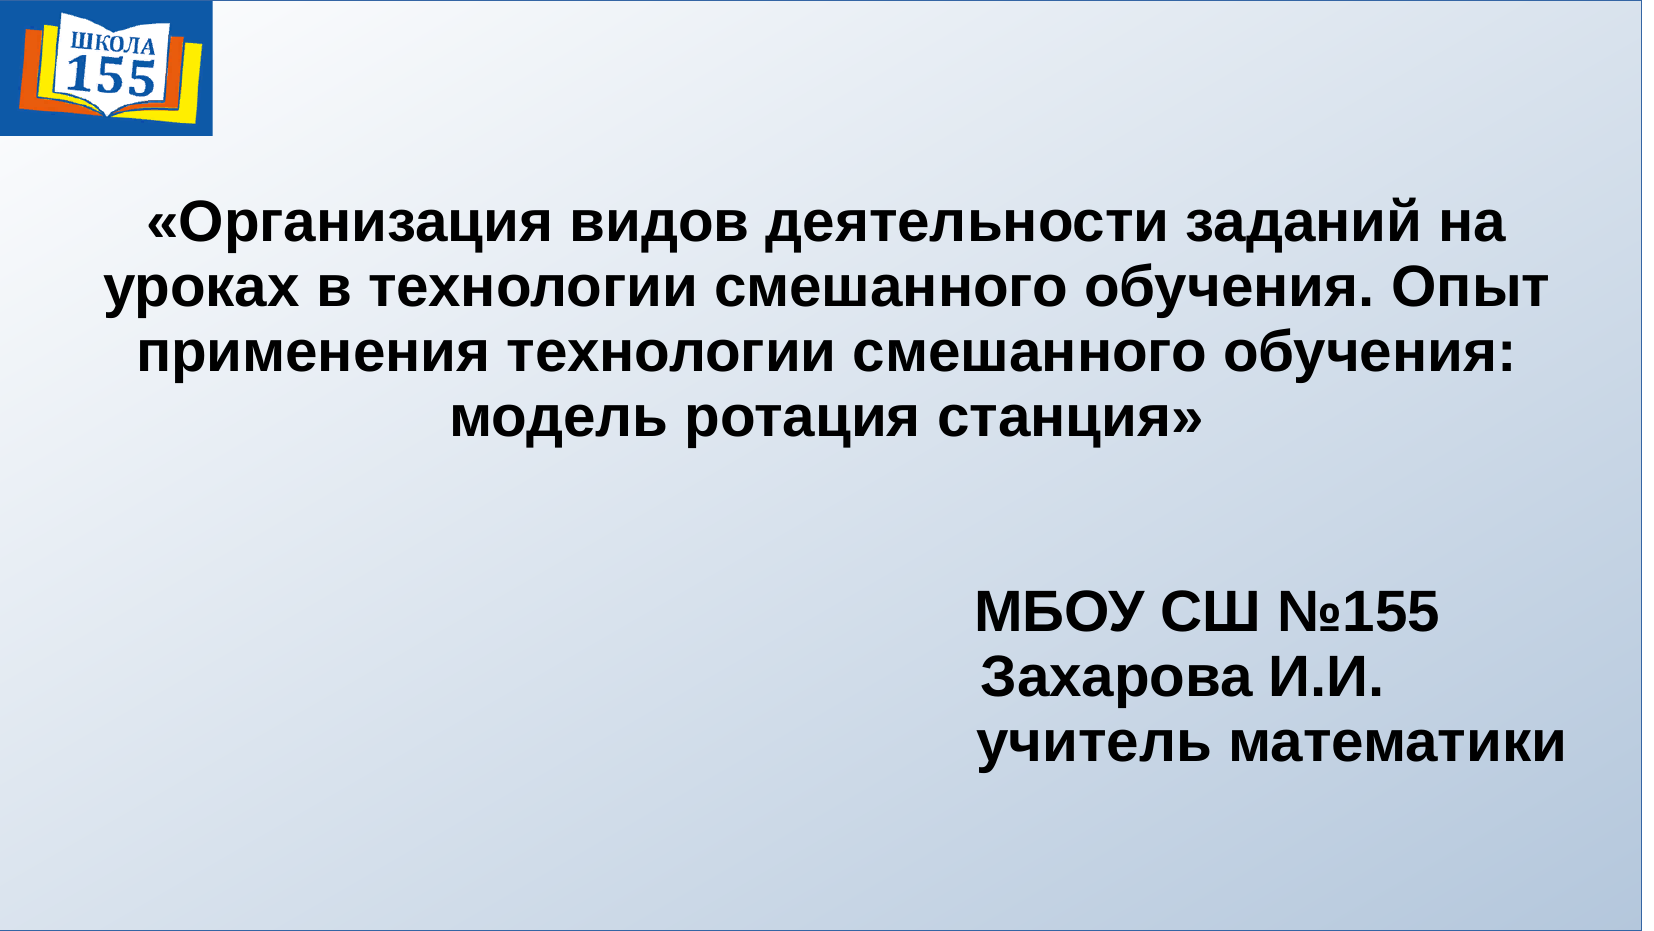

# «Организация видов деятельности заданий на уроках в технологии смешанного обучения. Опыт применения технологии смешанного обучения: модель ротация станция» МБОУ СШ №155 Захарова И.И. учитель математики